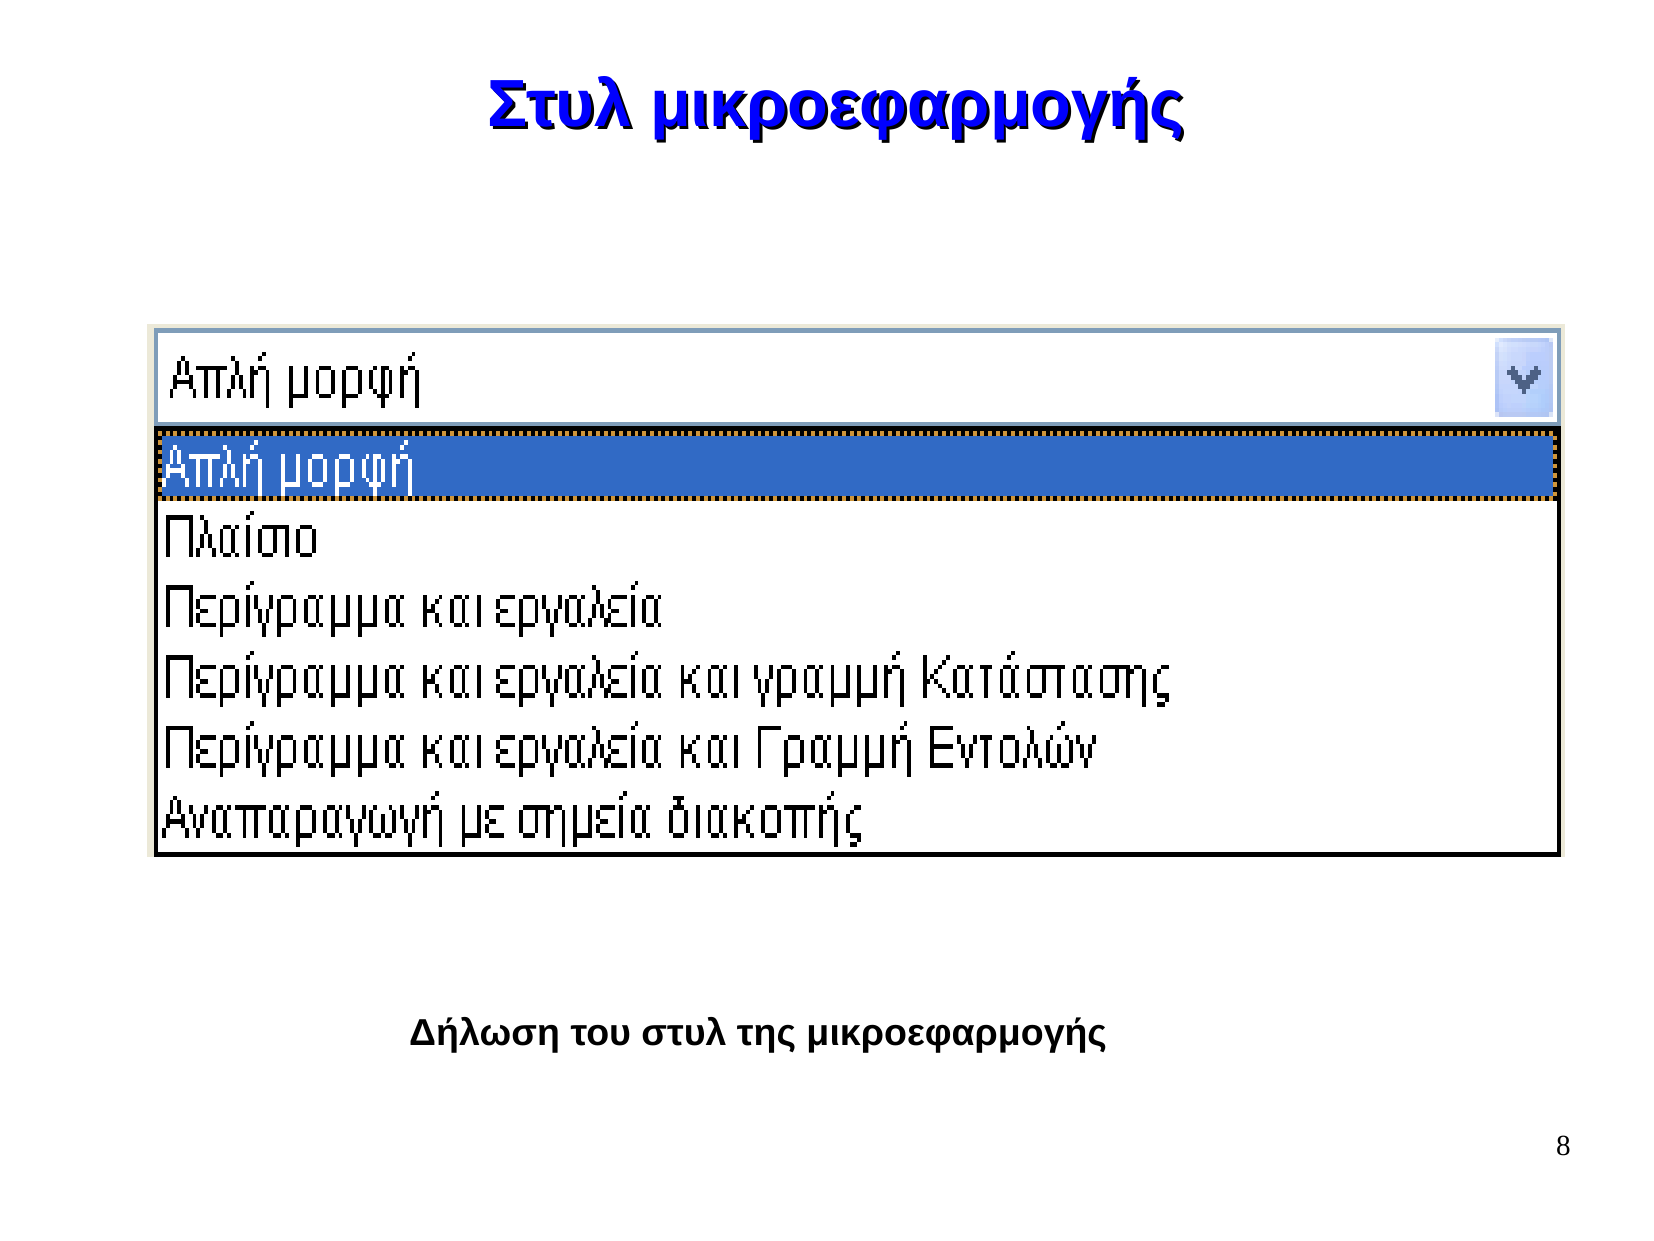

Στυλ μικροεφαρμογής
Δήλωση του στυλ της μικροεφαρμογής
8